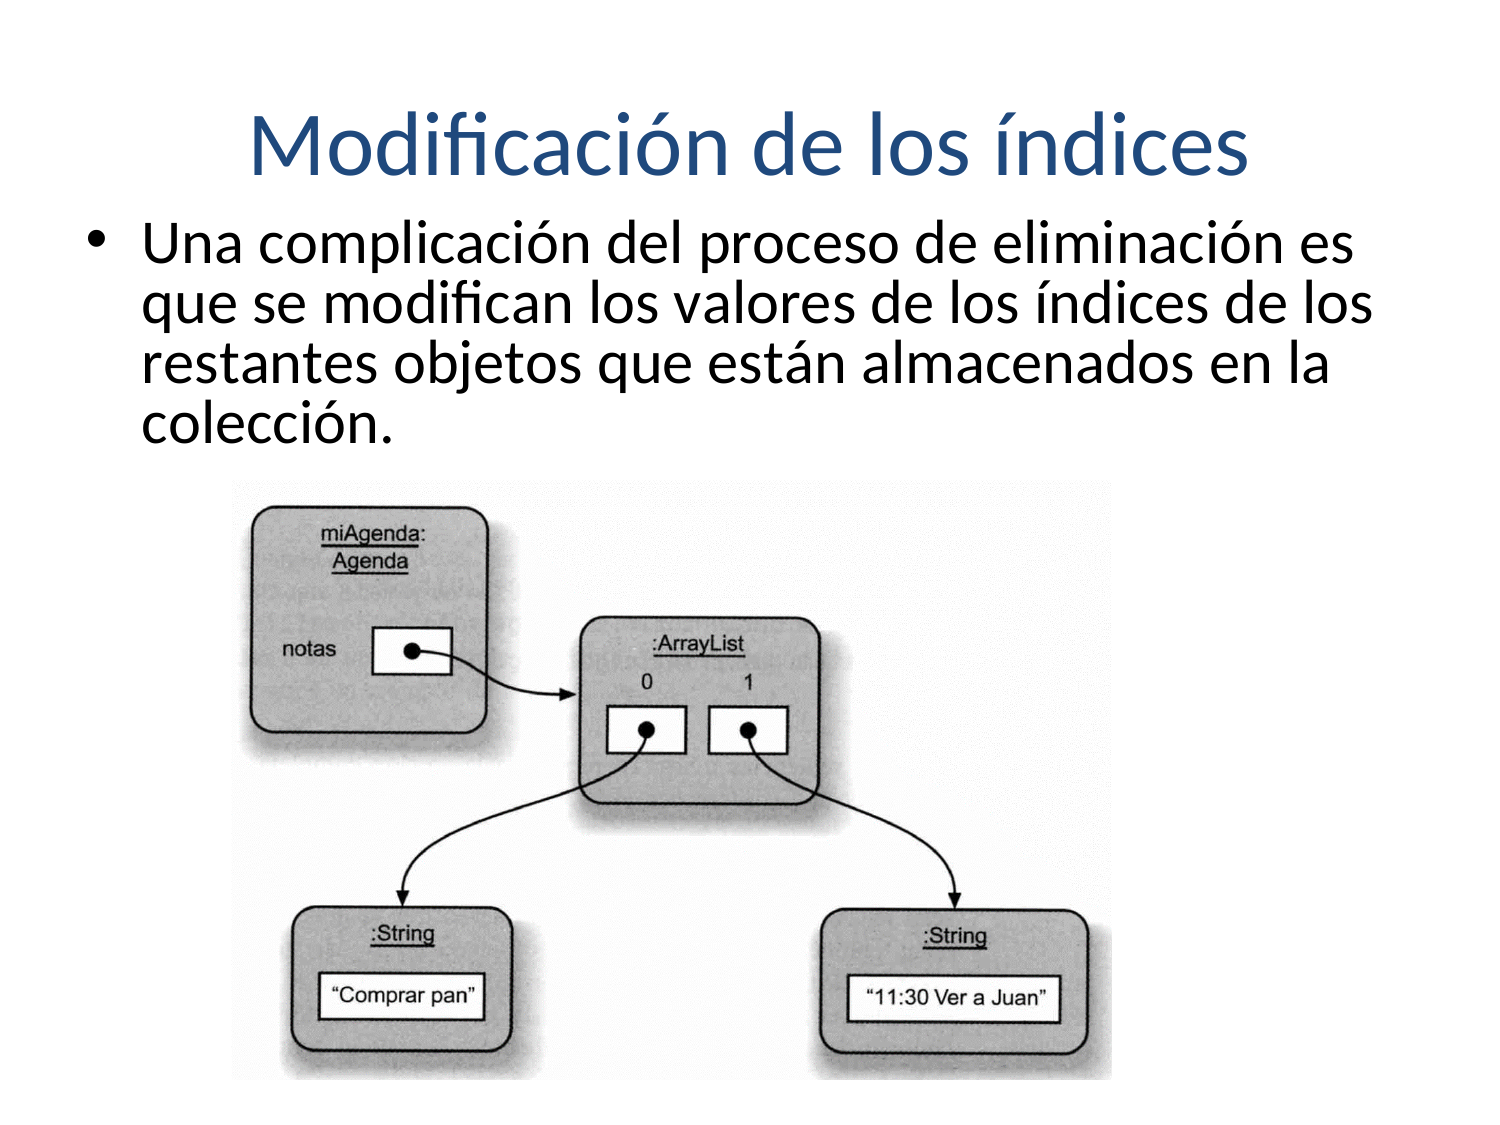

# Modificación de los índices
Una complicación del proceso de eliminación es que se modifican los valores de los índices de los restantes objetos que están almacenados en la colección.